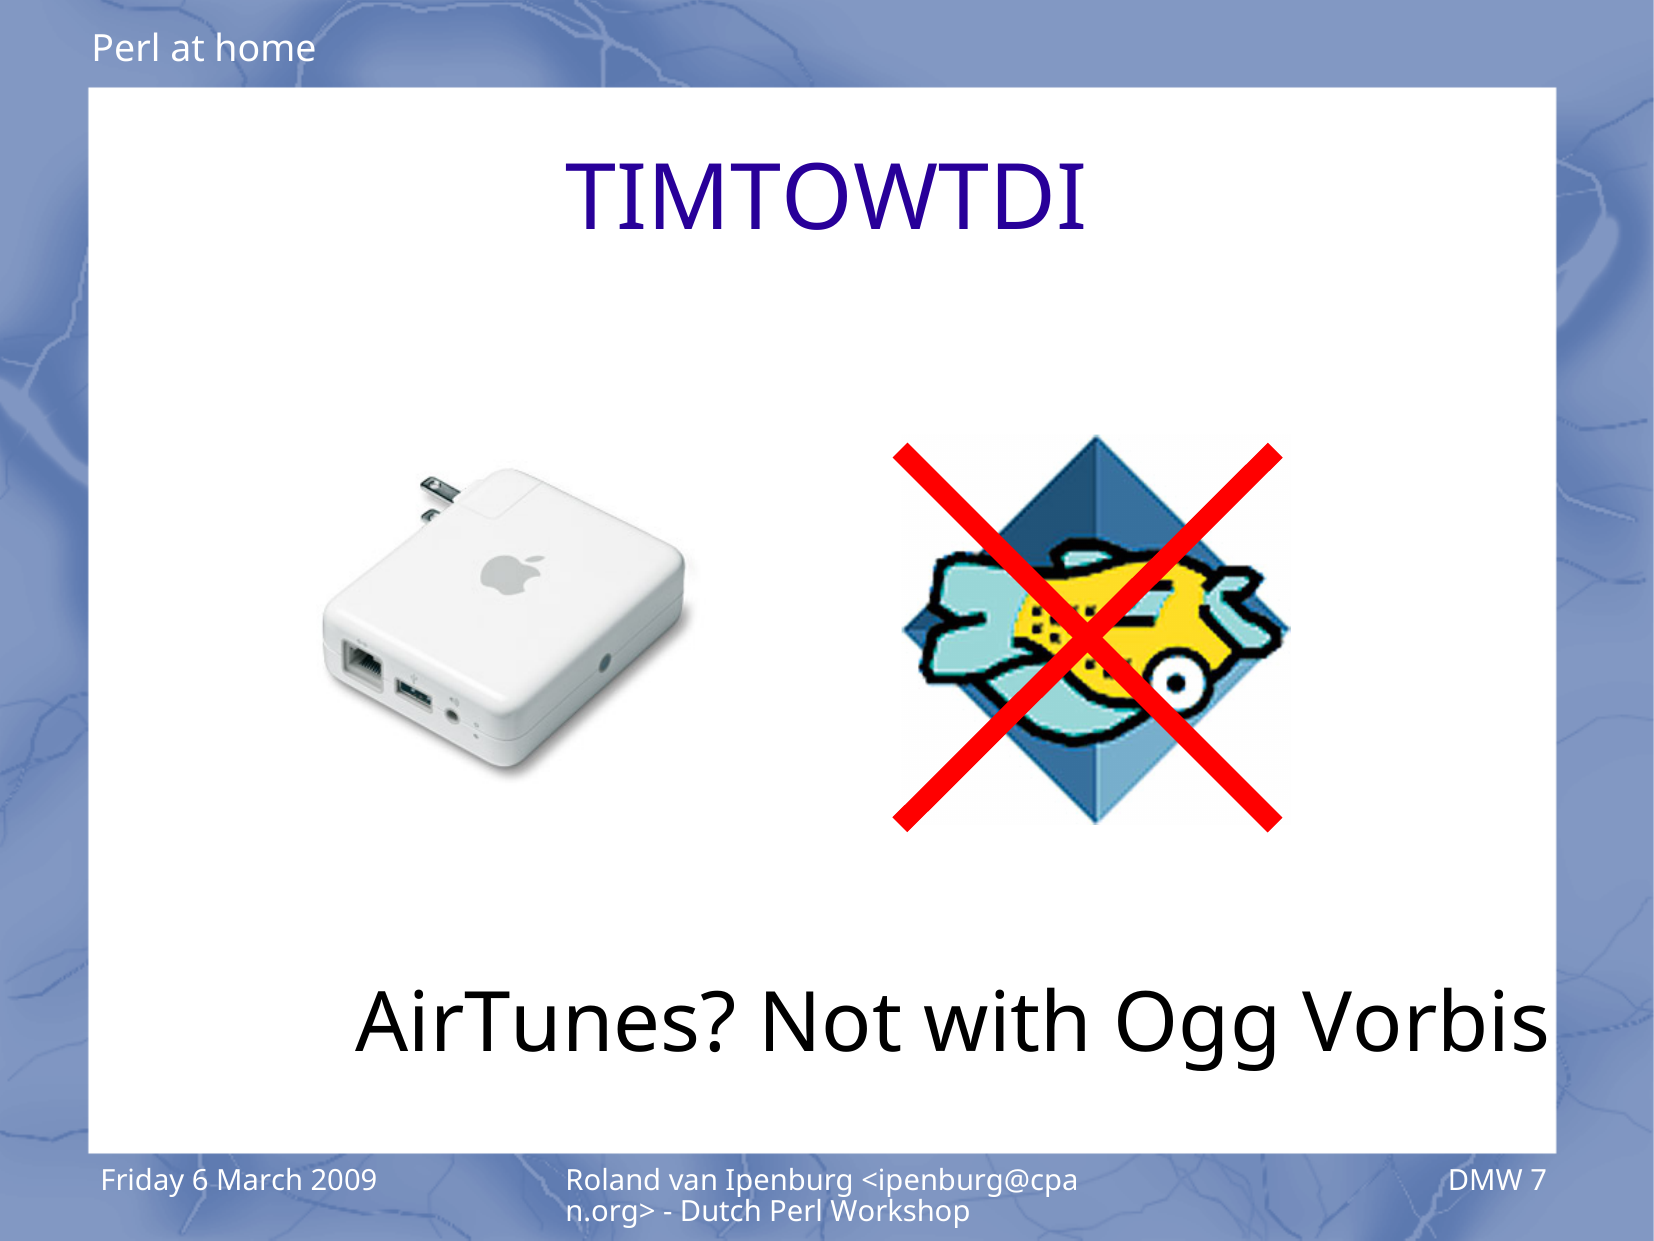

# TIMTOWTDI
AirTunes? Not with Ogg Vorbis
Friday 6 March 2009
Roland van Ipenburg <ipenburg@cpan.org> - Dutch Perl Workshop
7